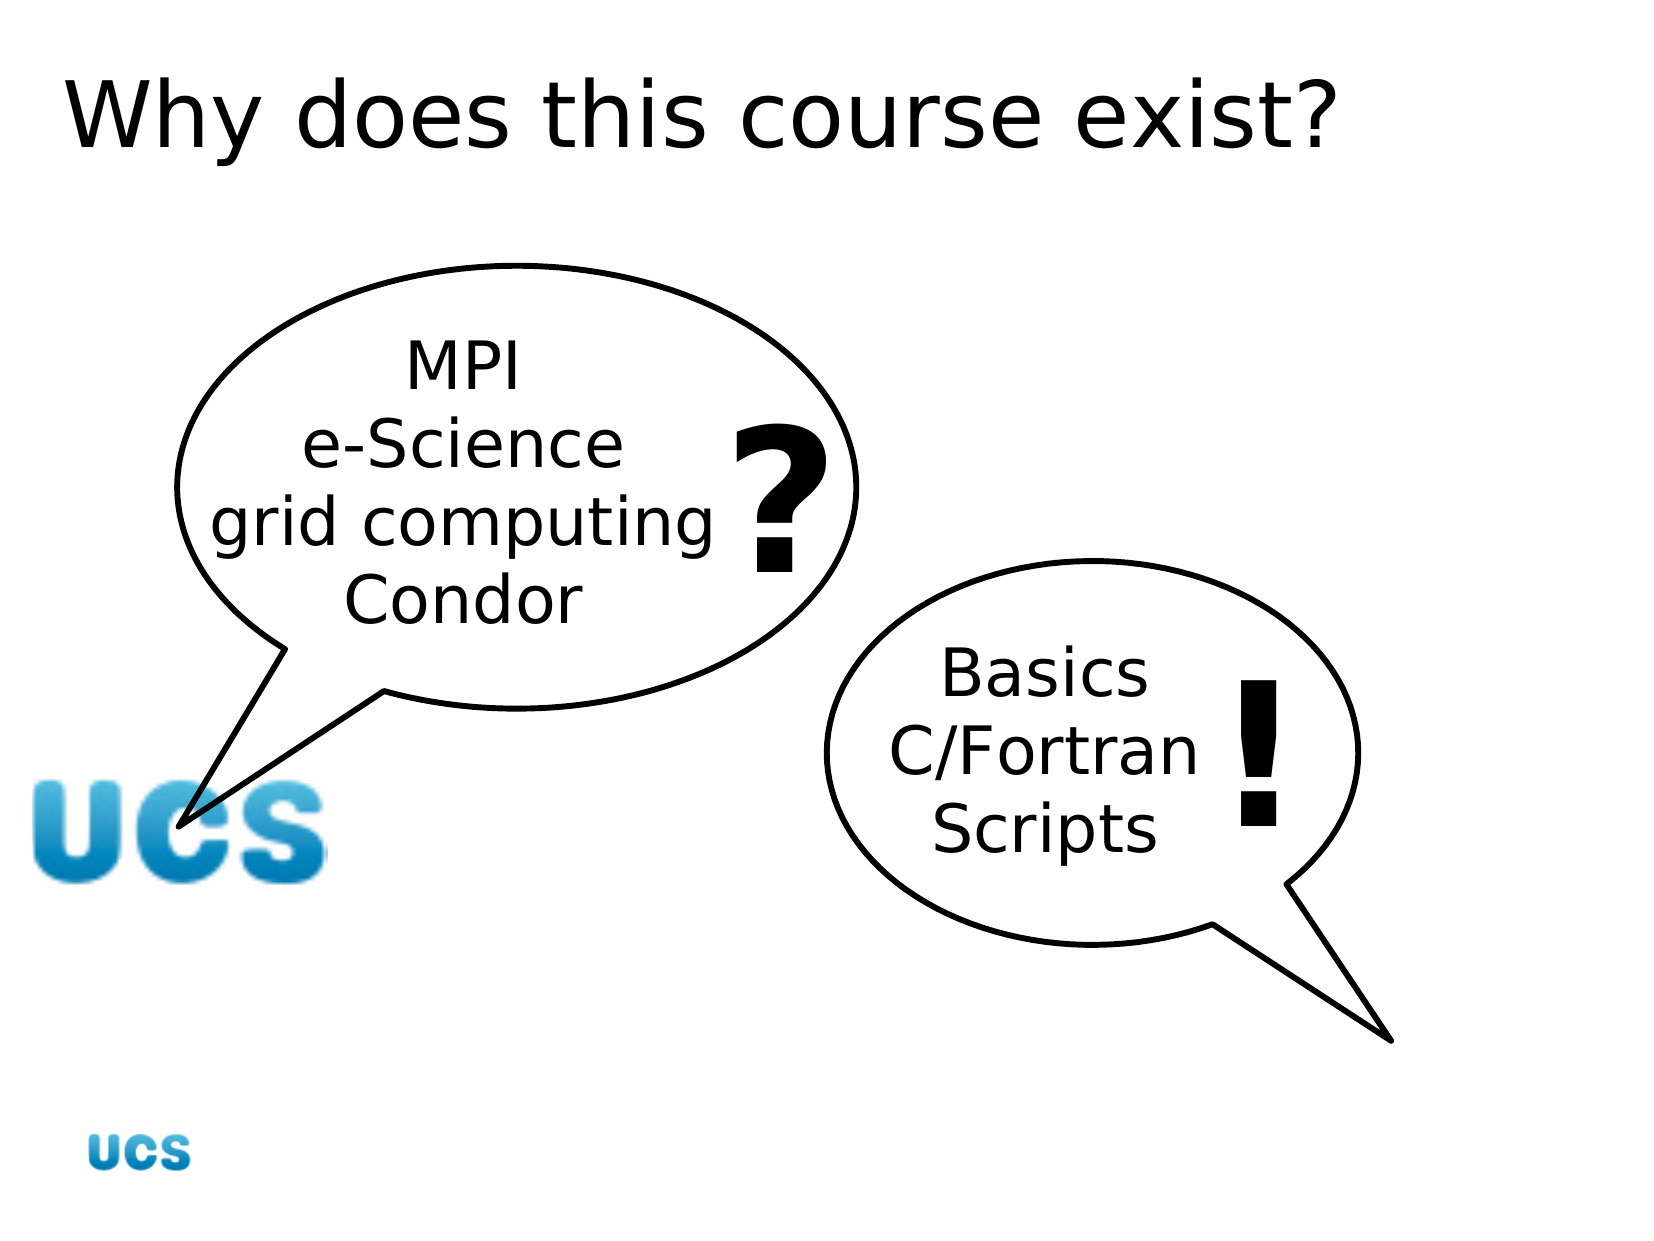

Why does this course exist?
MPI
e-Science
grid computing
Condor
?
Basics
C/Fortran
Scripts
!